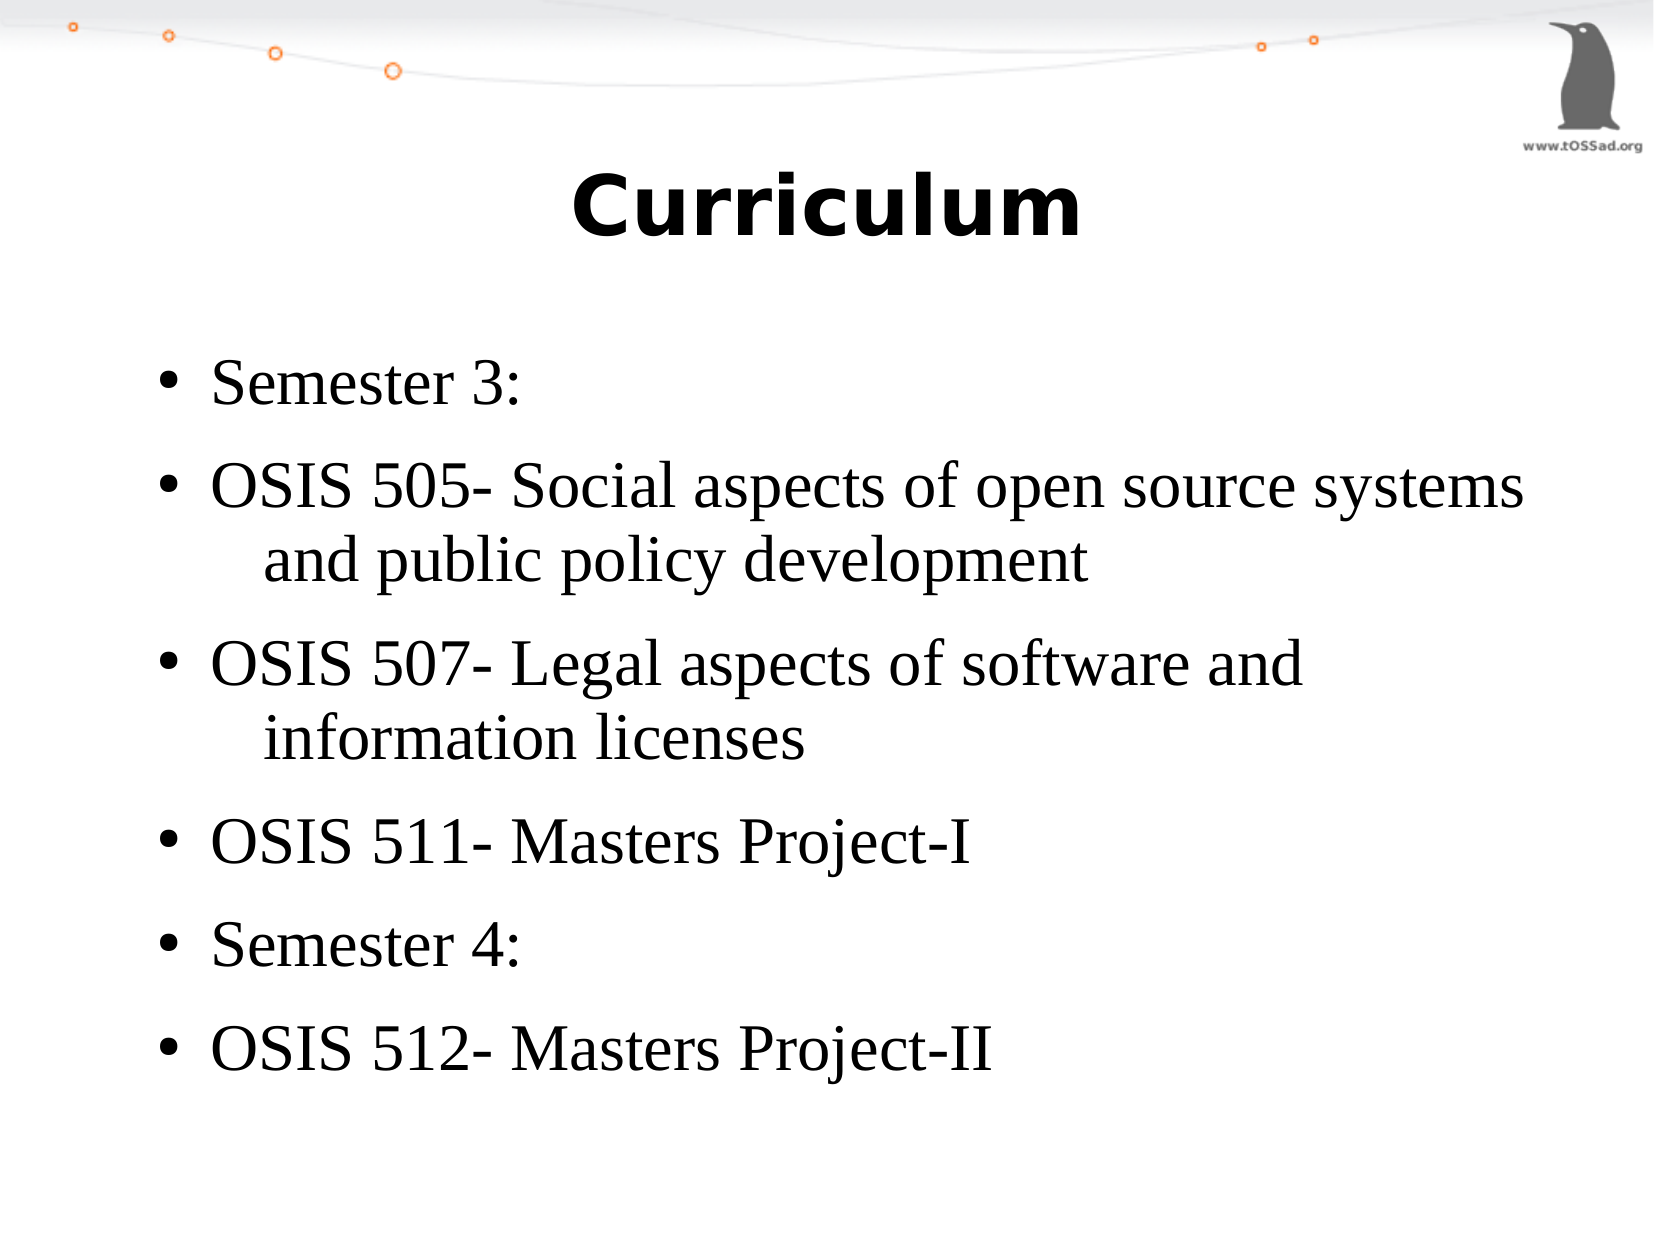

Curriculum
# Semester 3:
OSIS 505- Social aspects of open source systems and public policy development
OSIS 507- Legal aspects of software and information licenses
OSIS 511- Masters Project-I
Semester 4:
OSIS 512- Masters Project-II